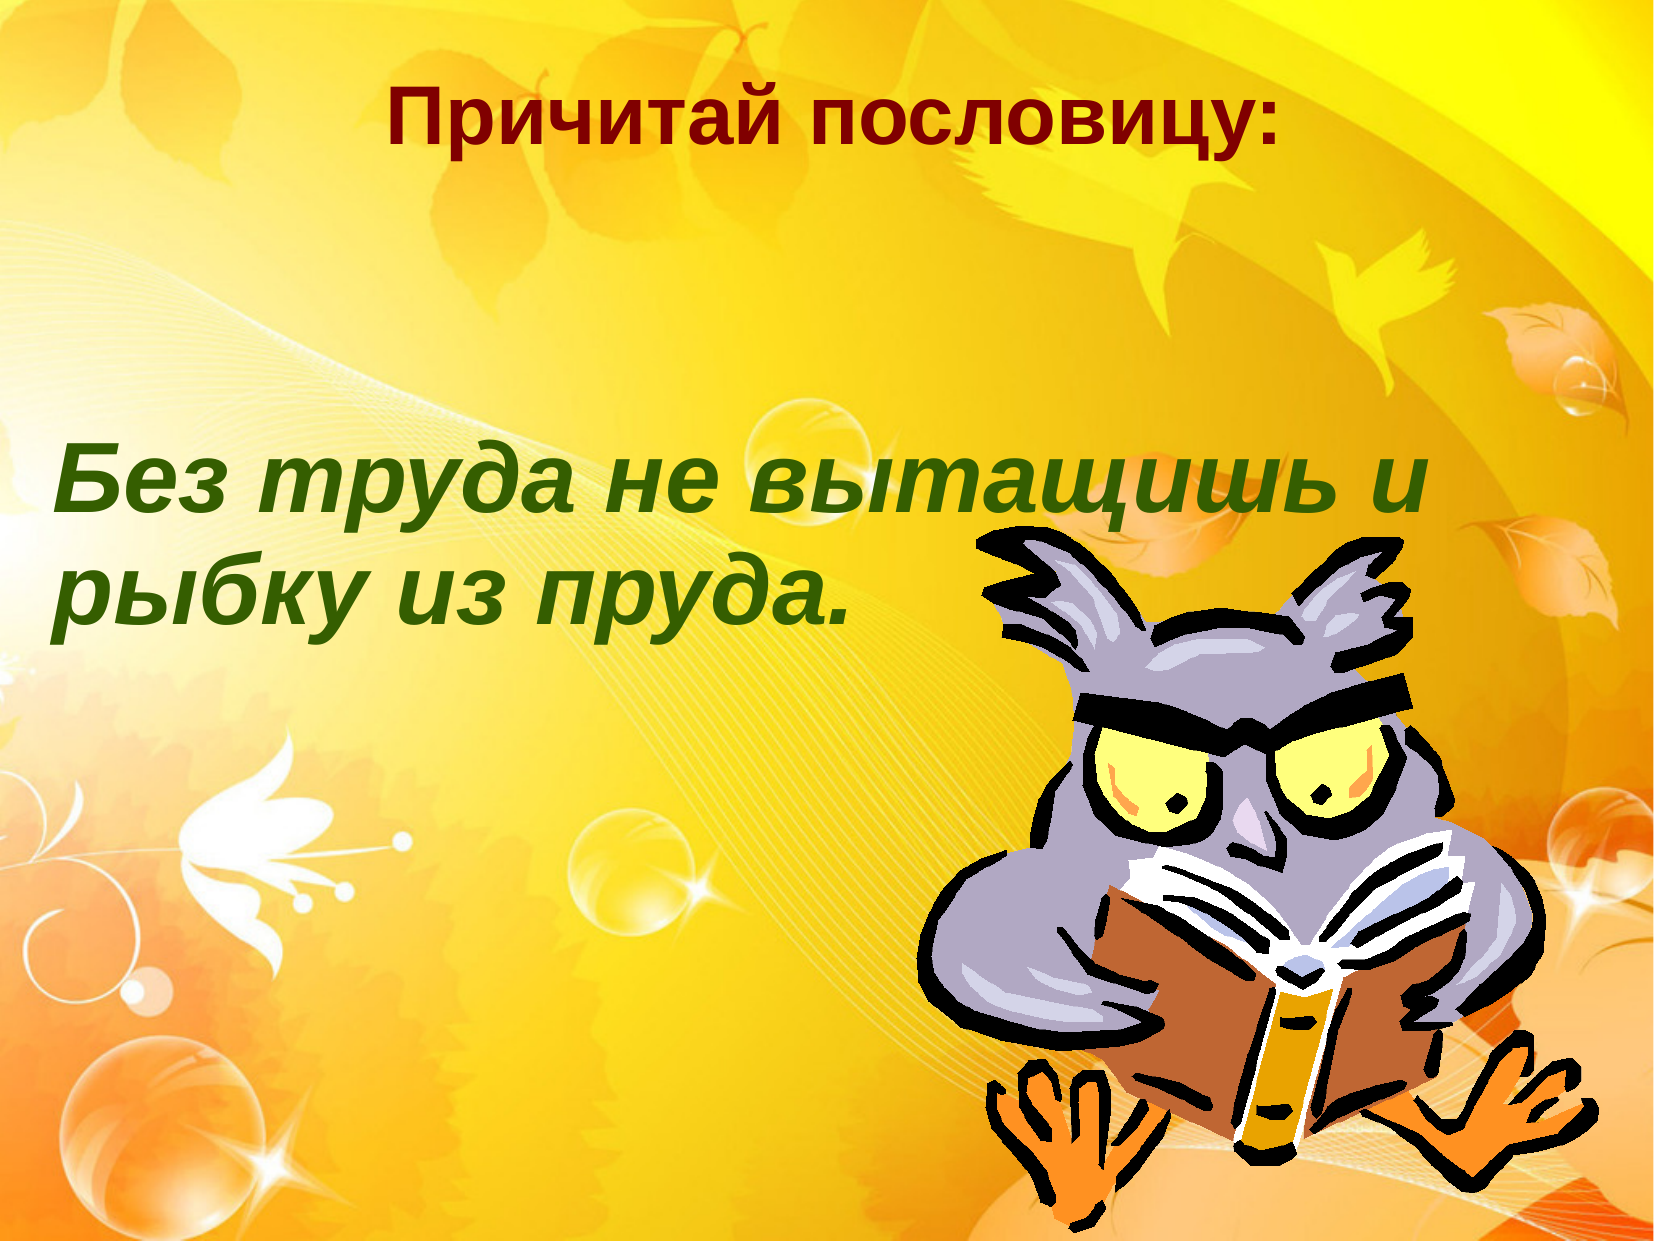

#
Причитай пословицу:
Без труда не вытащишь и рыбку из пруда.